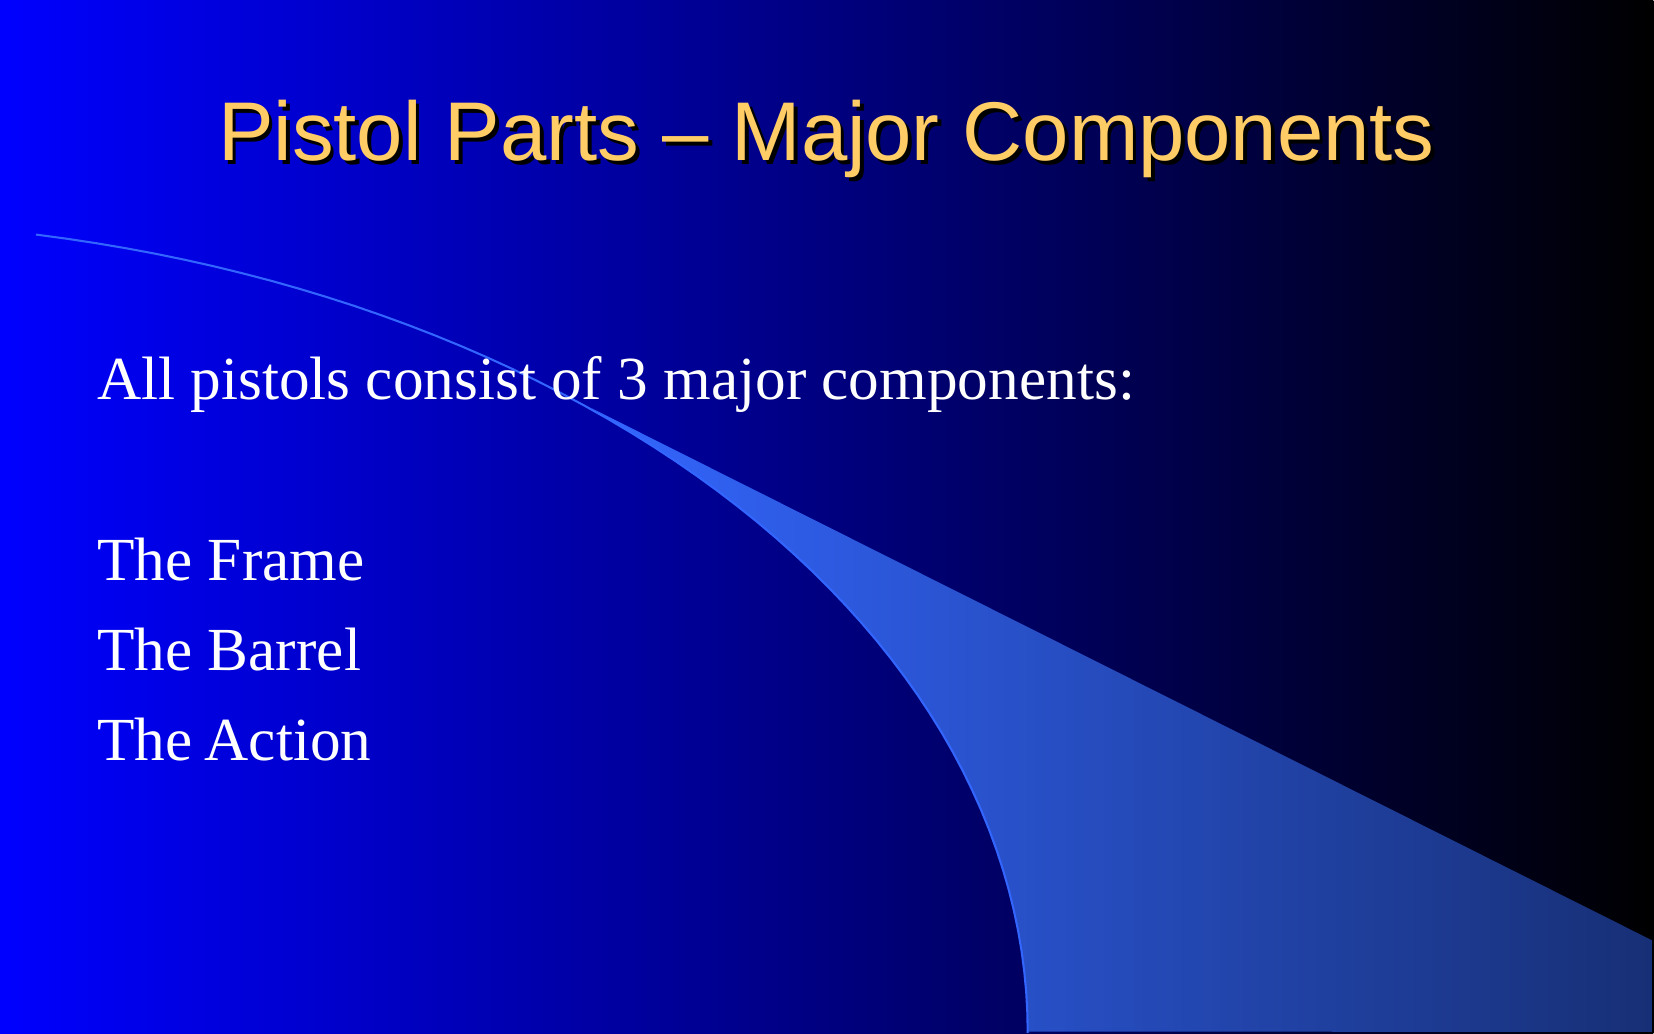

# Pistol Parts – Major Components
All pistols consist of 3 major components:
The Frame
The Barrel
The Action